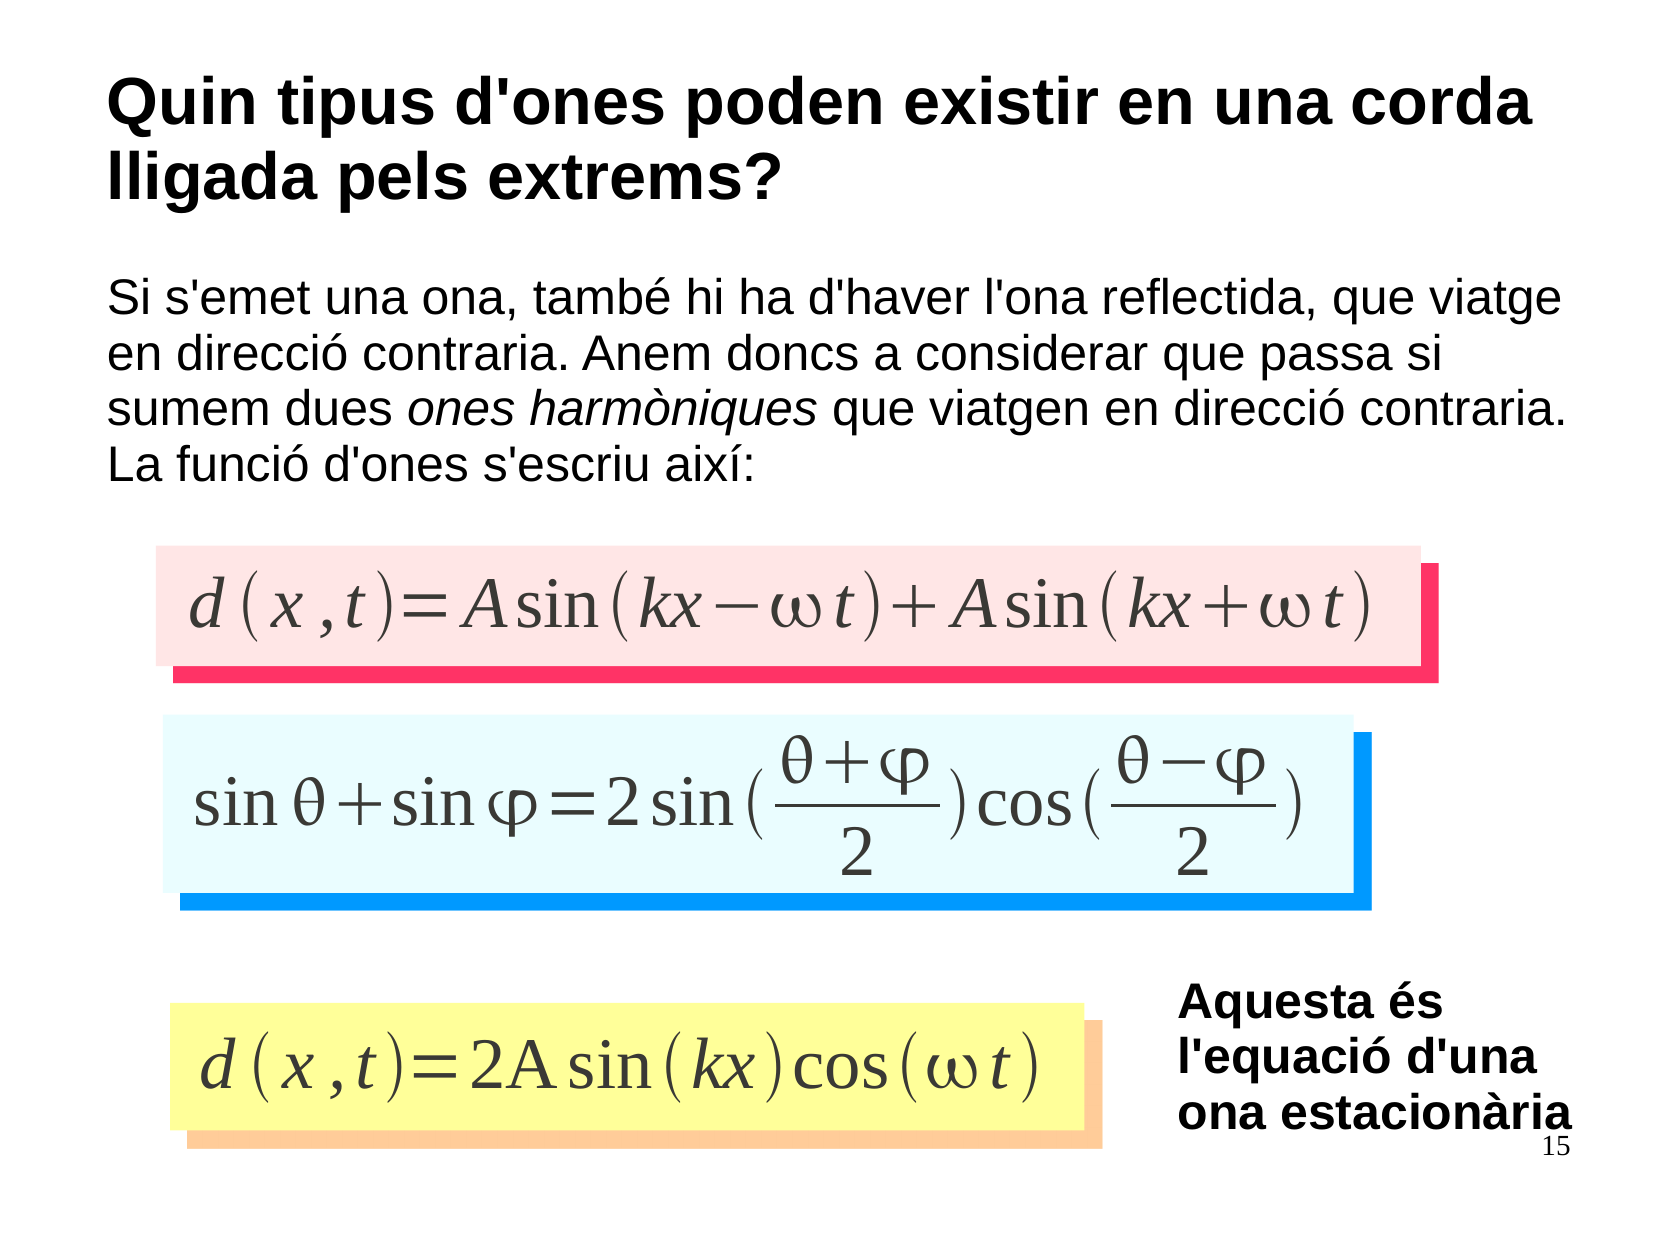

Quin tipus d'ones poden existir en una corda lligada pels extrems?
Si s'emet una ona, també hi ha d'haver l'ona reflectida, que viatge en direcció contraria. Anem doncs a considerar que passa si sumem dues ones harmòniques que viatgen en direcció contraria. La funció d'ones s'escriu així:
Aquesta és l'equació d'una ona estacionària
15